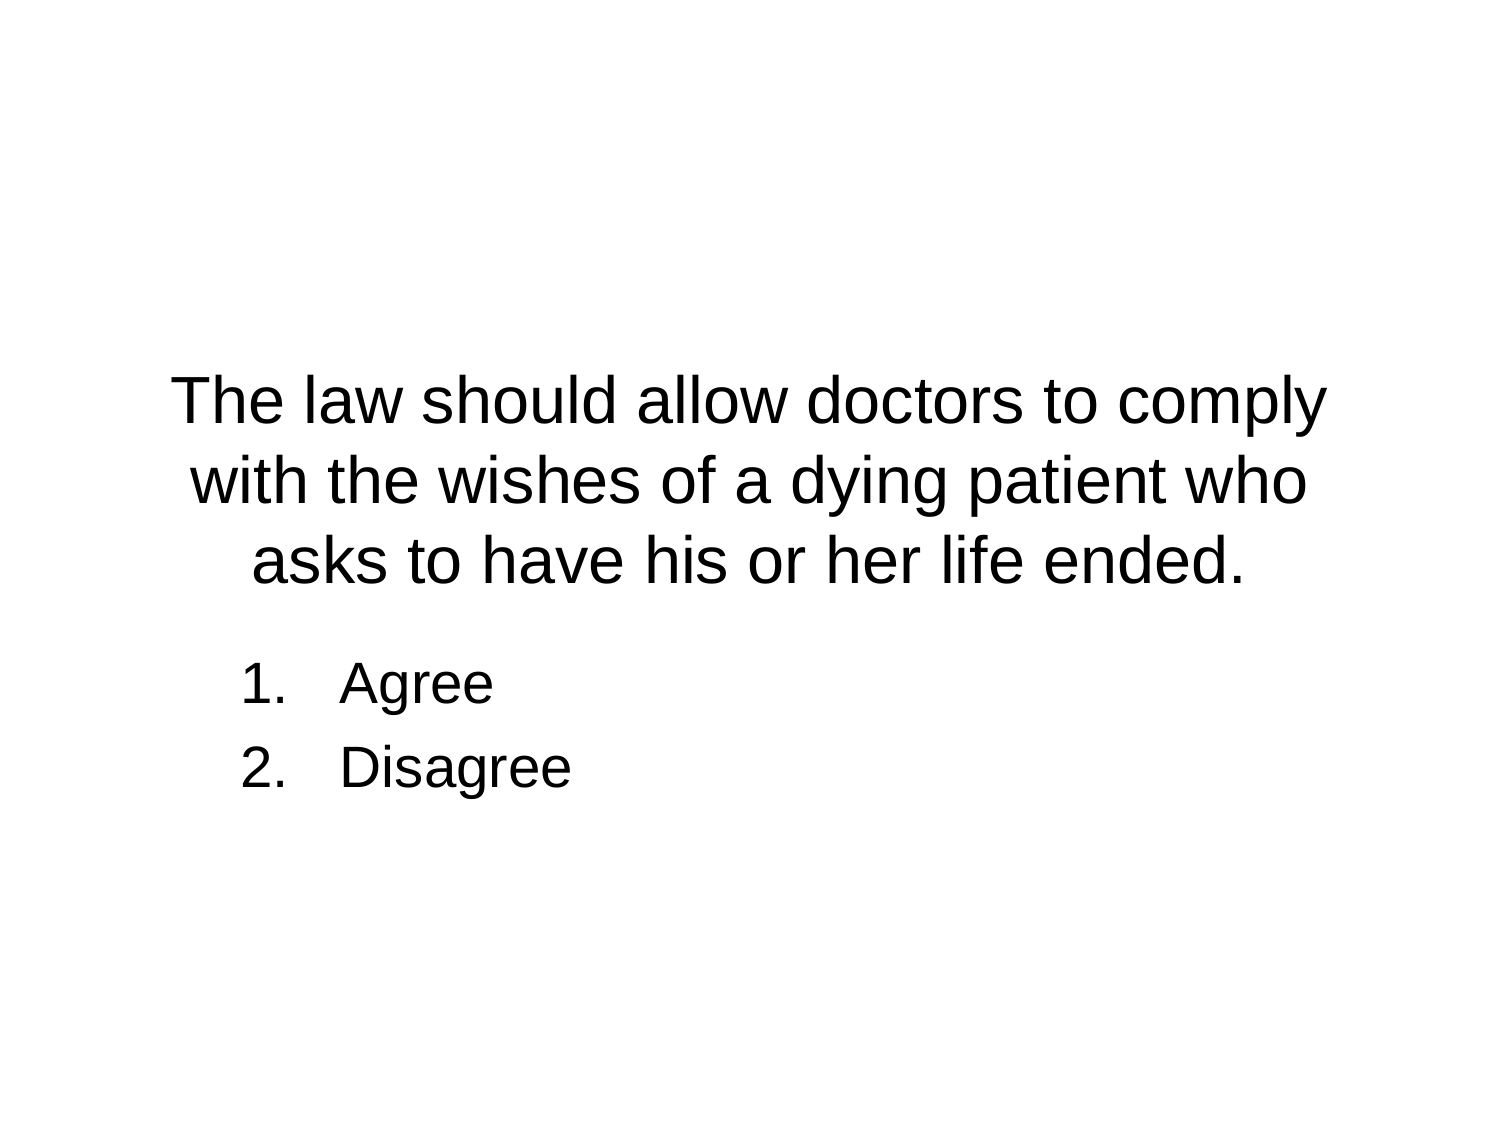

# The law should allow doctors to comply with the wishes of a dying patient who asks to have his or her life ended.
Agree
Disagree